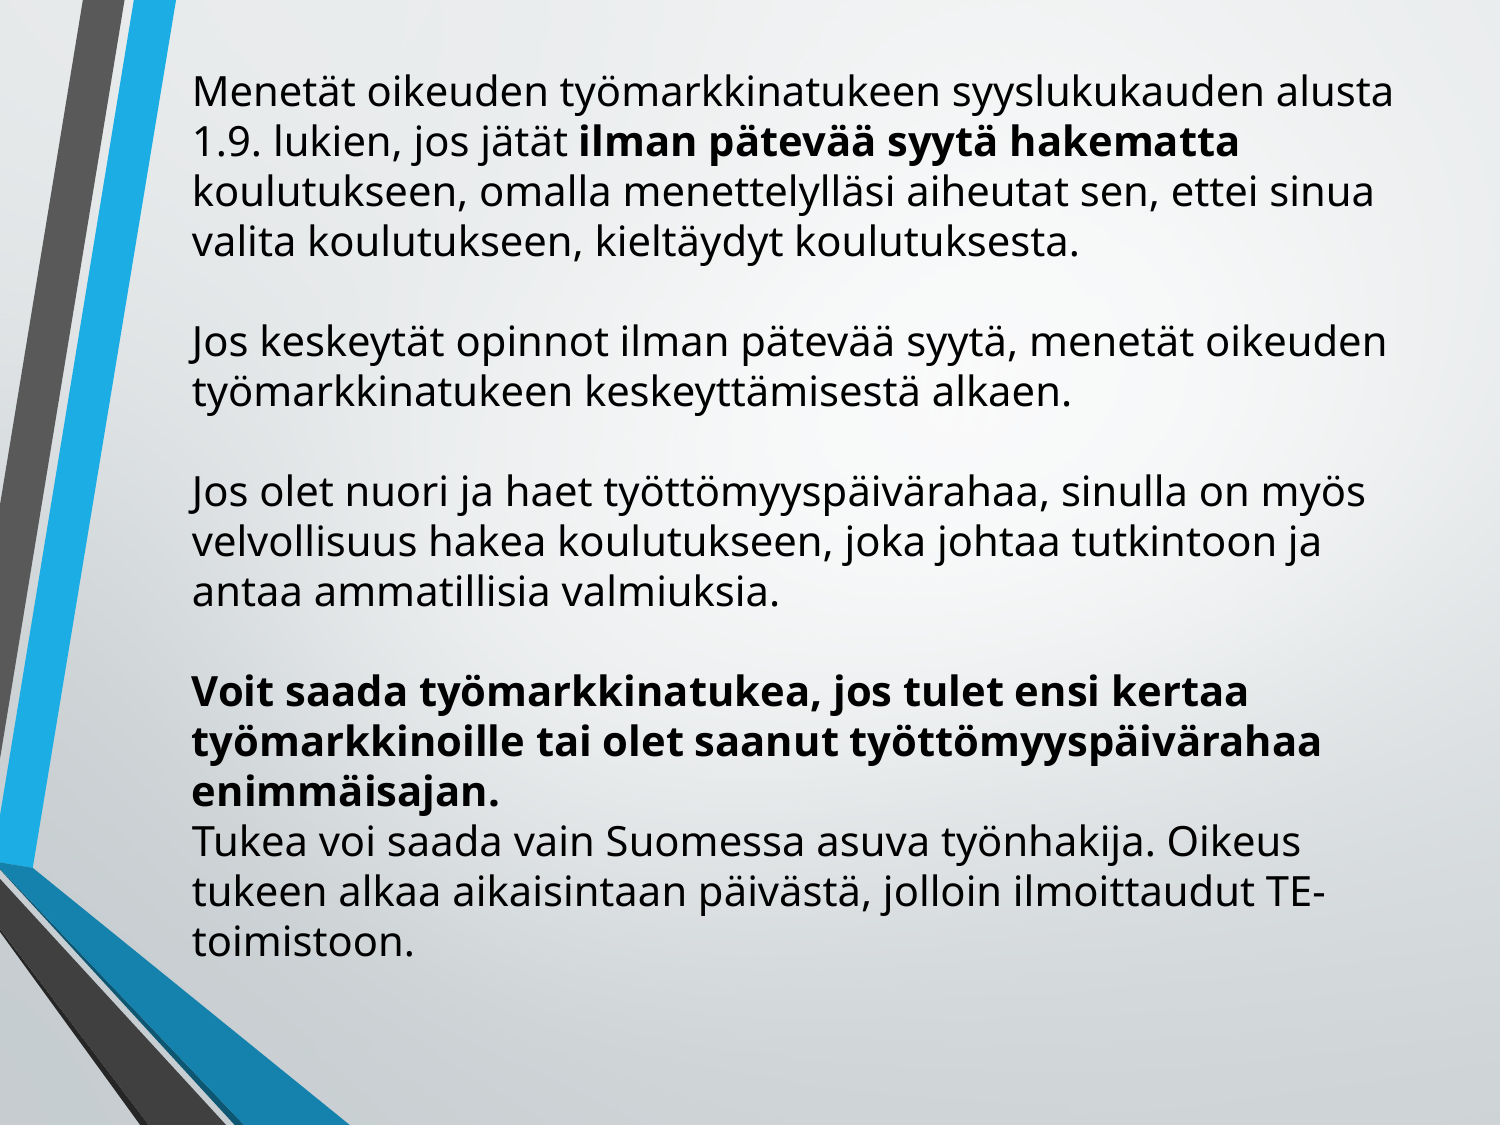

Jos keskeytät opinnot ilman pätevää syytä, menetät oikeuden työmarkkinatukeen keskeyttämisestä alkaen.​​
Jos olet nuori ja haet työttömyyspäivärahaa, sinulla on myös velvollisuus hakea koulutukseen, joka johtaa tutkintoon ja antaa ammatillisia valmiuksia. ​
​
Voit saada työmarkkinatukea, jos tulet ensi kertaa työmarkkinoille tai olet saanut työttömyyspäivärahaa enimmäisajan.​
Tukea voi saada vain Suomessa asuva työnhakija. Oikeus tukeen alkaa aikaisintaan päivästä, jolloin ilmoittaudut TE-toimistoon
Menetät oikeuden työmarkkinatukeen syyslukukauden alusta 1.9. lukien, jos jätät ilman pätevää syytä hakematta koulutukseen, omalla menettelylläsi aiheutat sen, ettei sinua valita koulutukseen, kieltäydyt koulutuksesta.
Jos keskeytät opinnot ilman pätevää syytä, menetät oikeuden työmarkkinatukeen keskeyttämisestä alkaen.​​
Jos olet nuori ja haet työttömyyspäivärahaa, sinulla on myös velvollisuus hakea koulutukseen, joka johtaa tutkintoon ja antaa ammatillisia valmiuksia. ​
​
Voit saada työmarkkinatukea, jos tulet ensi kertaa työmarkkinoille tai olet saanut työttömyyspäivärahaa enimmäisajan.​
Tukea voi saada vain Suomessa asuva työnhakija. Oikeus tukeen alkaa aikaisintaan päivästä, jolloin ilmoittaudut TE-toimistoon.